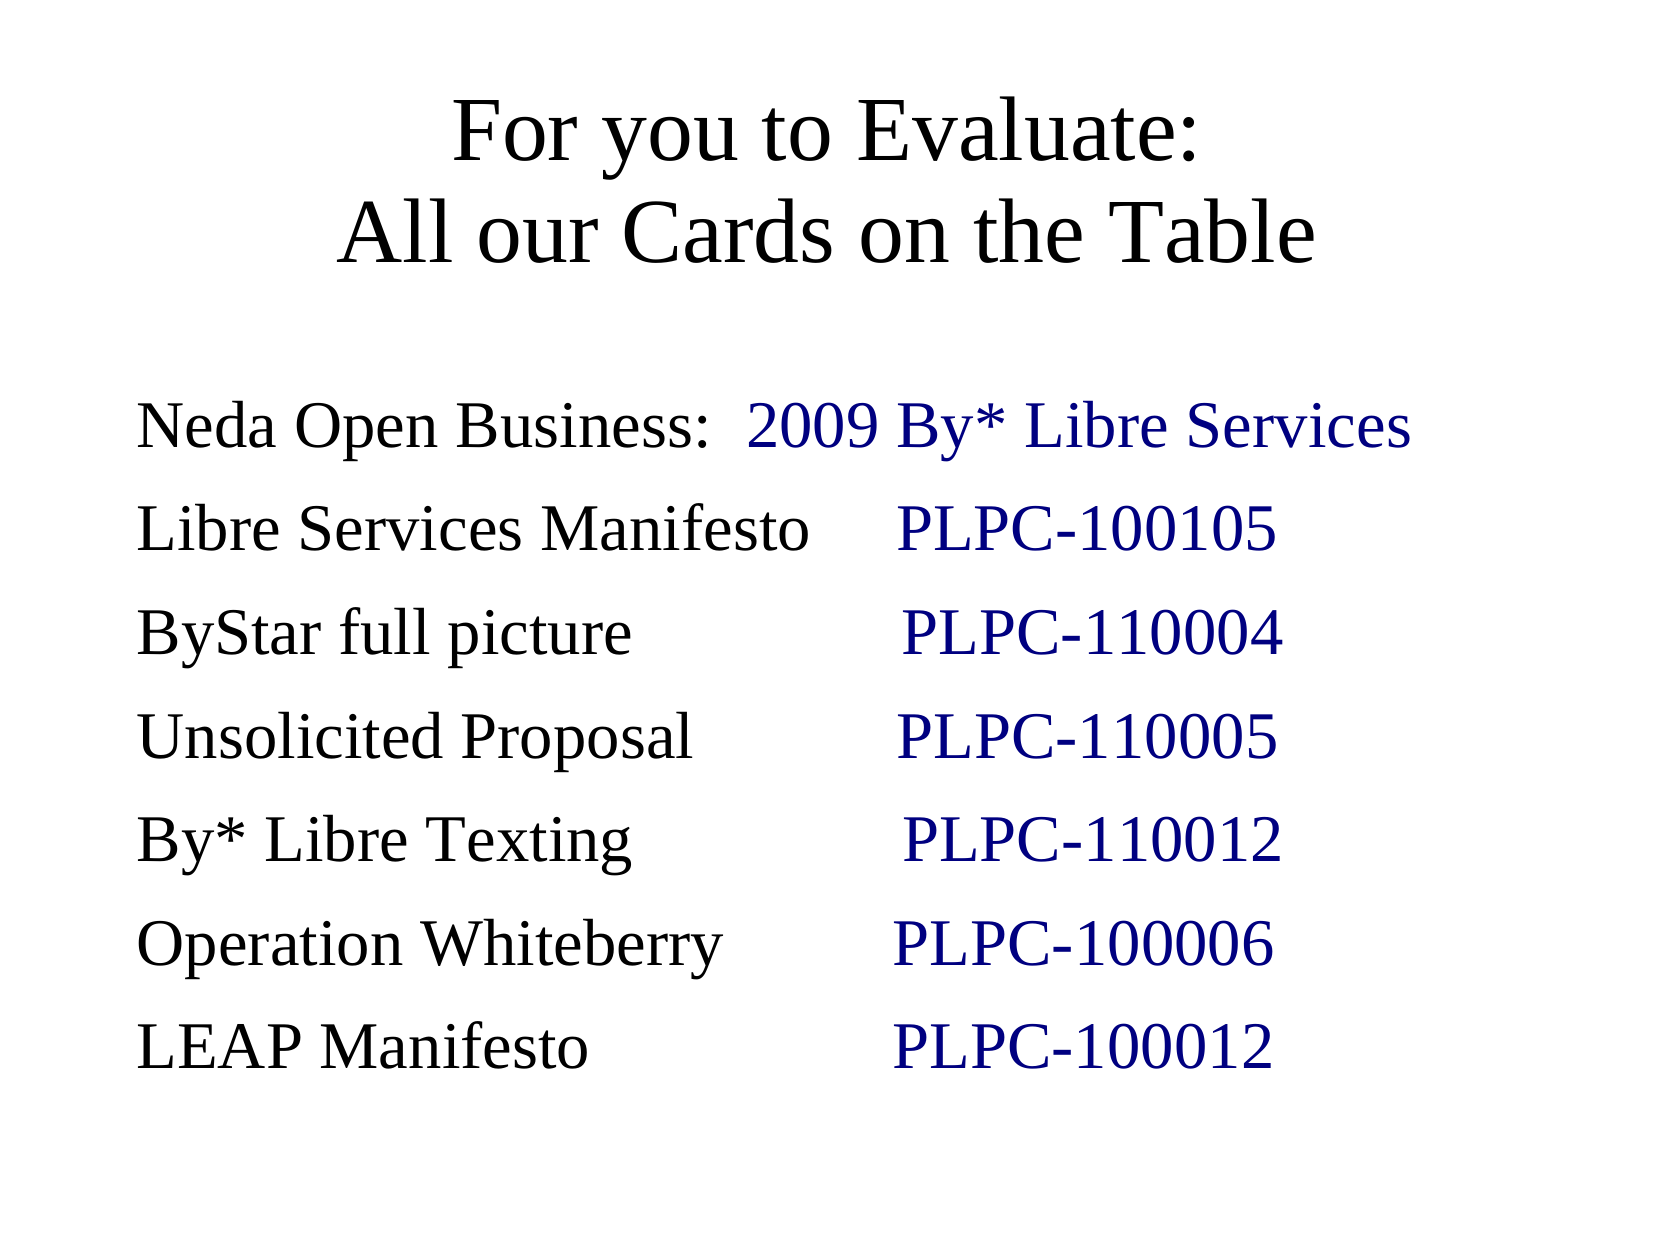

# For you to Evaluate: All our Cards on the Table
Neda Open Business: 2009 By* Libre Services
Libre Services Manifesto PLPC-100105
ByStar full picture PLPC-110004
Unsolicited Proposal PLPC-110005
By* Libre Texting PLPC-110012
Operation Whiteberry PLPC-100006
LEAP Manifesto PLPC-100012